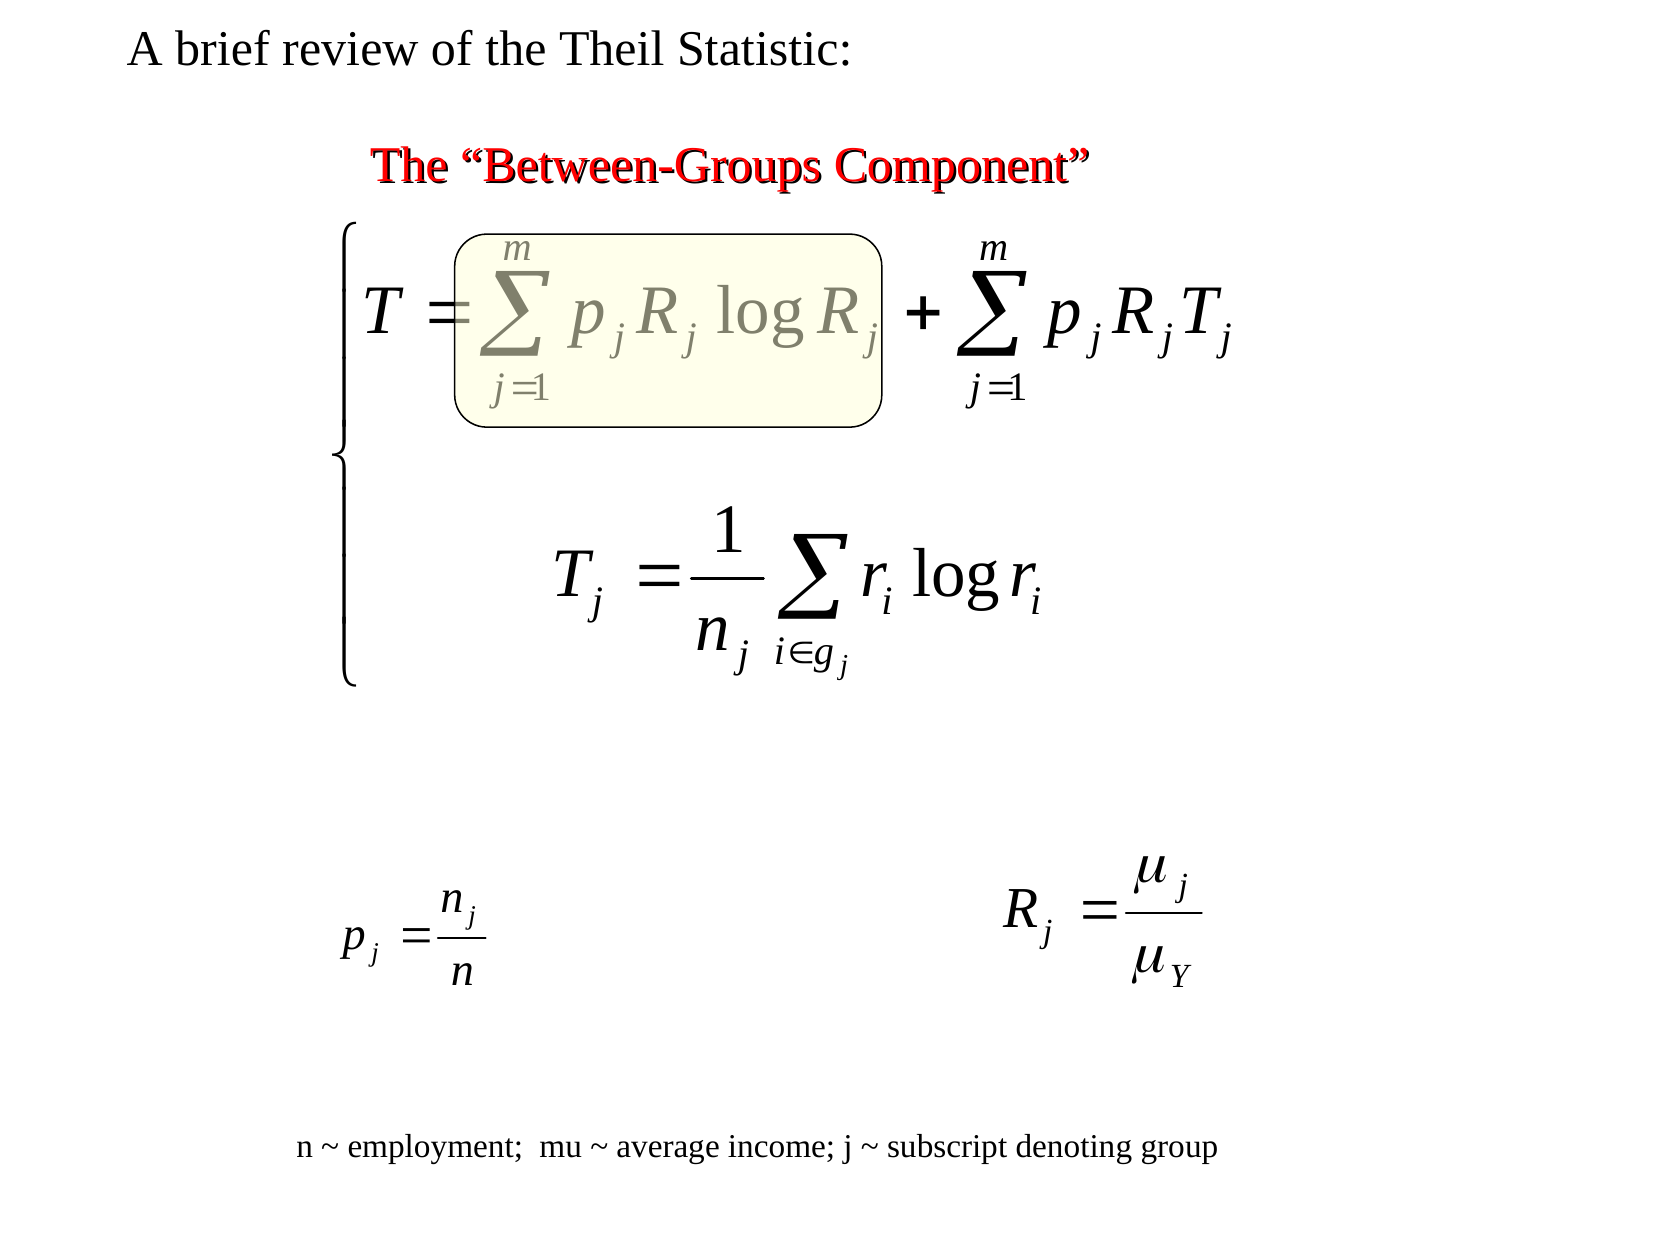

A brief review of the Theil Statistic:
The “Between-Groups Component”
n ~ employment; mu ~ average income; j ~ subscript denoting group